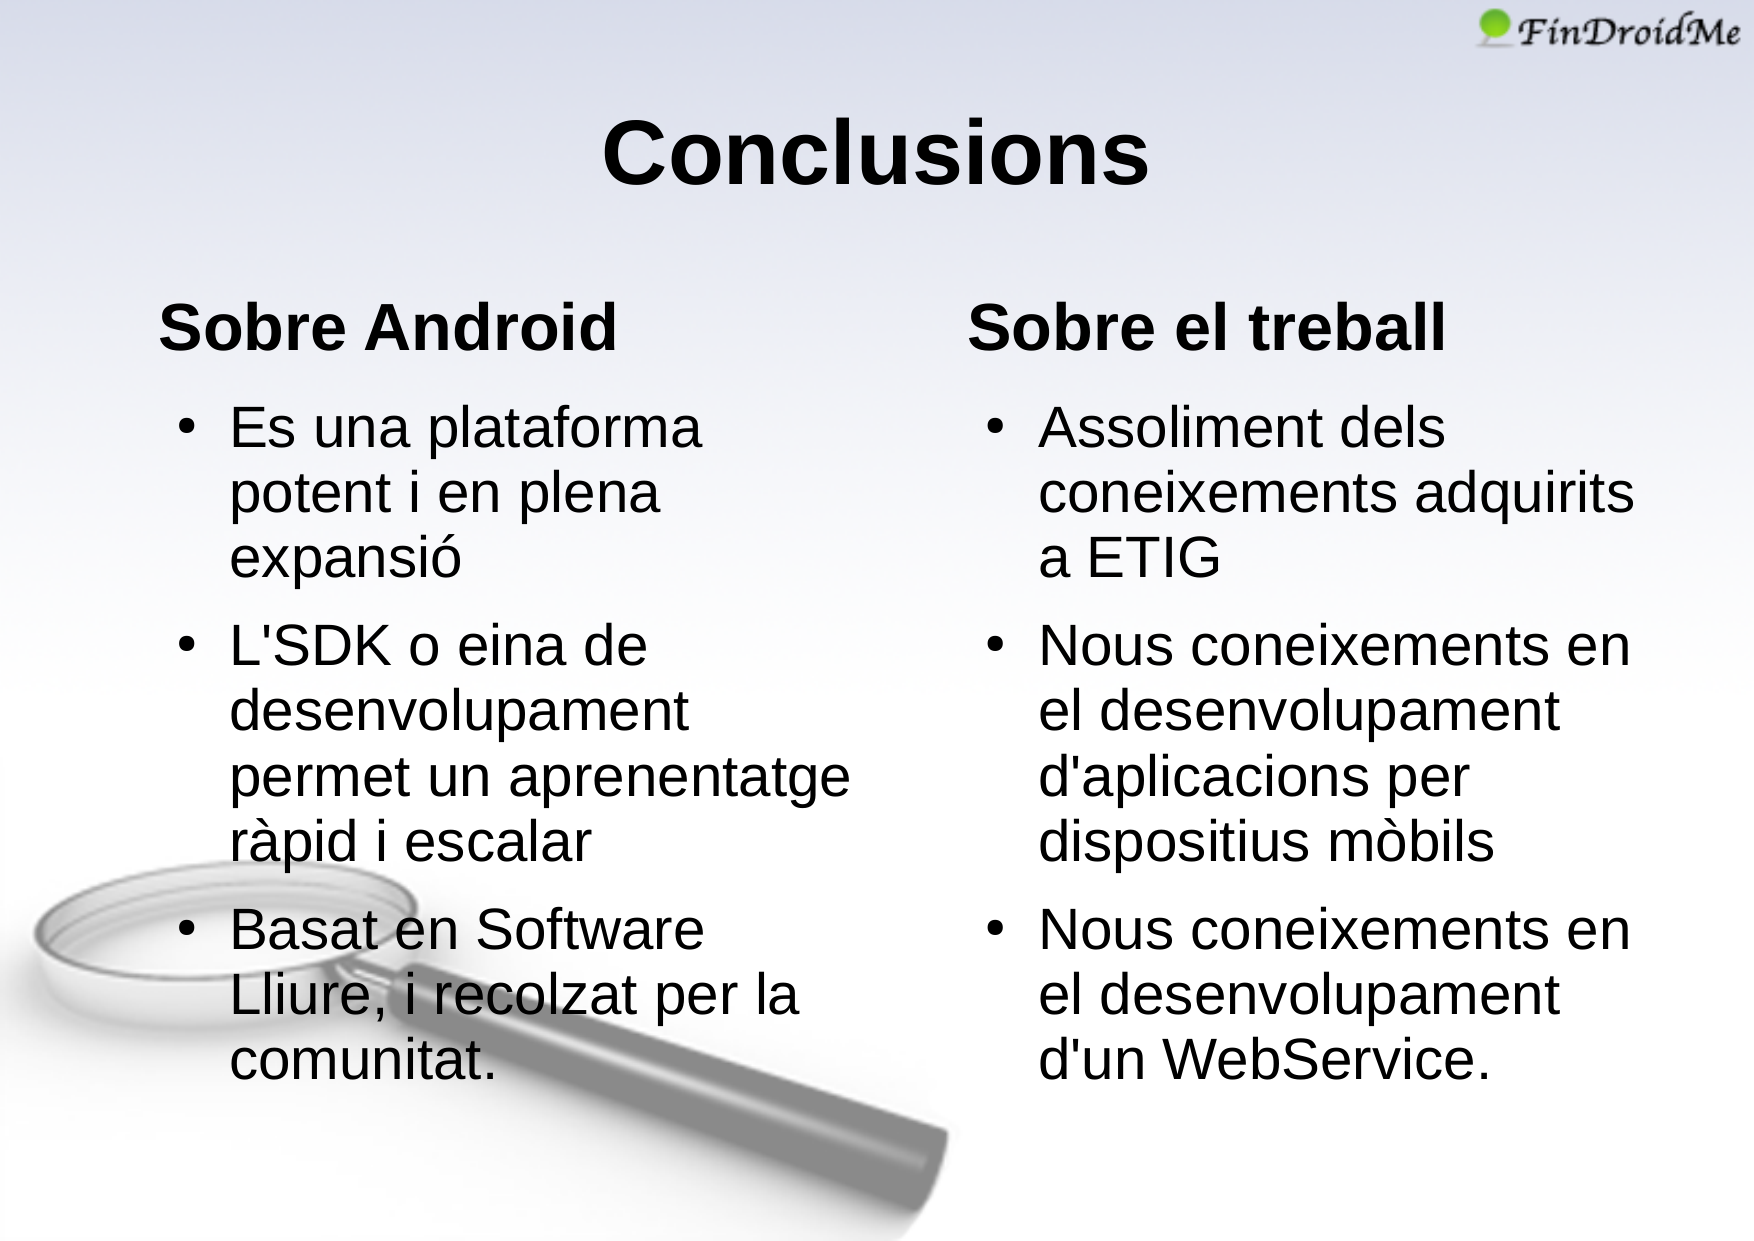

# Conclusions
Sobre Android
Es una plataforma potent i en plena expansió
L'SDK o eina de desenvolupament permet un aprenentatge ràpid i escalar
Basat en Software Lliure, i recolzat per la comunitat.
Sobre el treball
Assoliment dels coneixements adquirits a ETIG
Nous coneixements en el desenvolupament d'aplicacions per dispositius mòbils
Nous coneixements en el desenvolupament d'un WebService.